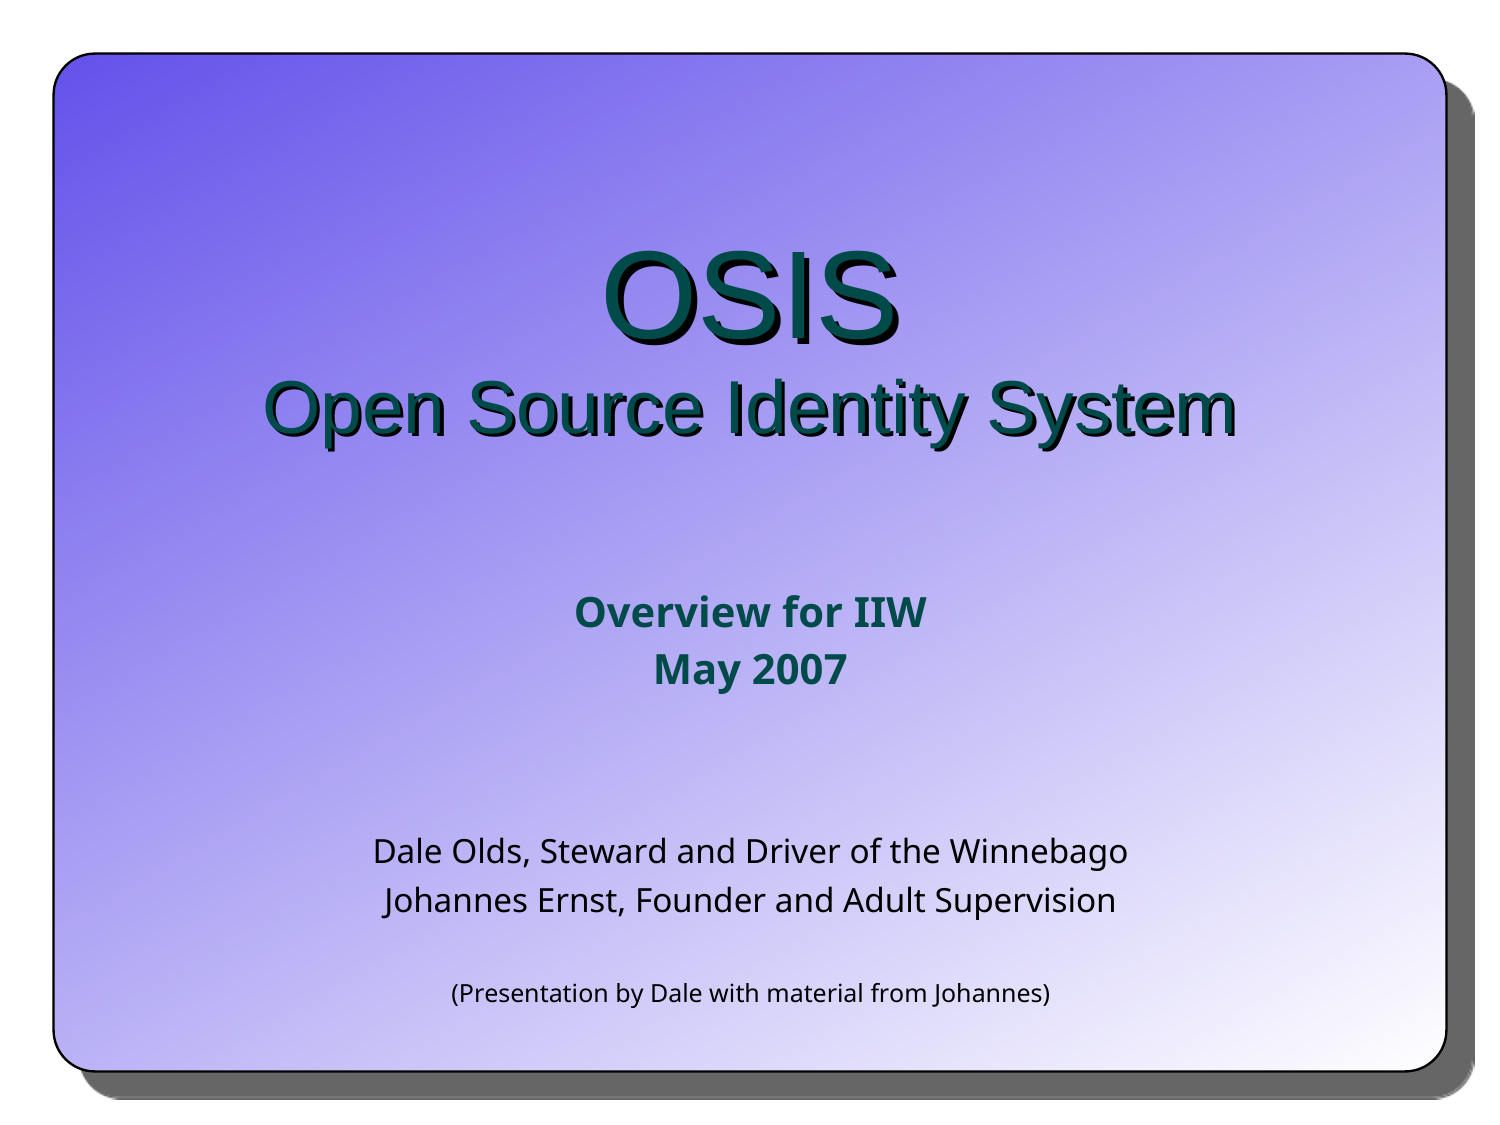

# OSIS Open Source Identity System
Overview for IIW
May 2007
Dale Olds, Steward and Driver of the Winnebago
Johannes Ernst, Founder and Adult Supervision
(Presentation by Dale with material from Johannes)